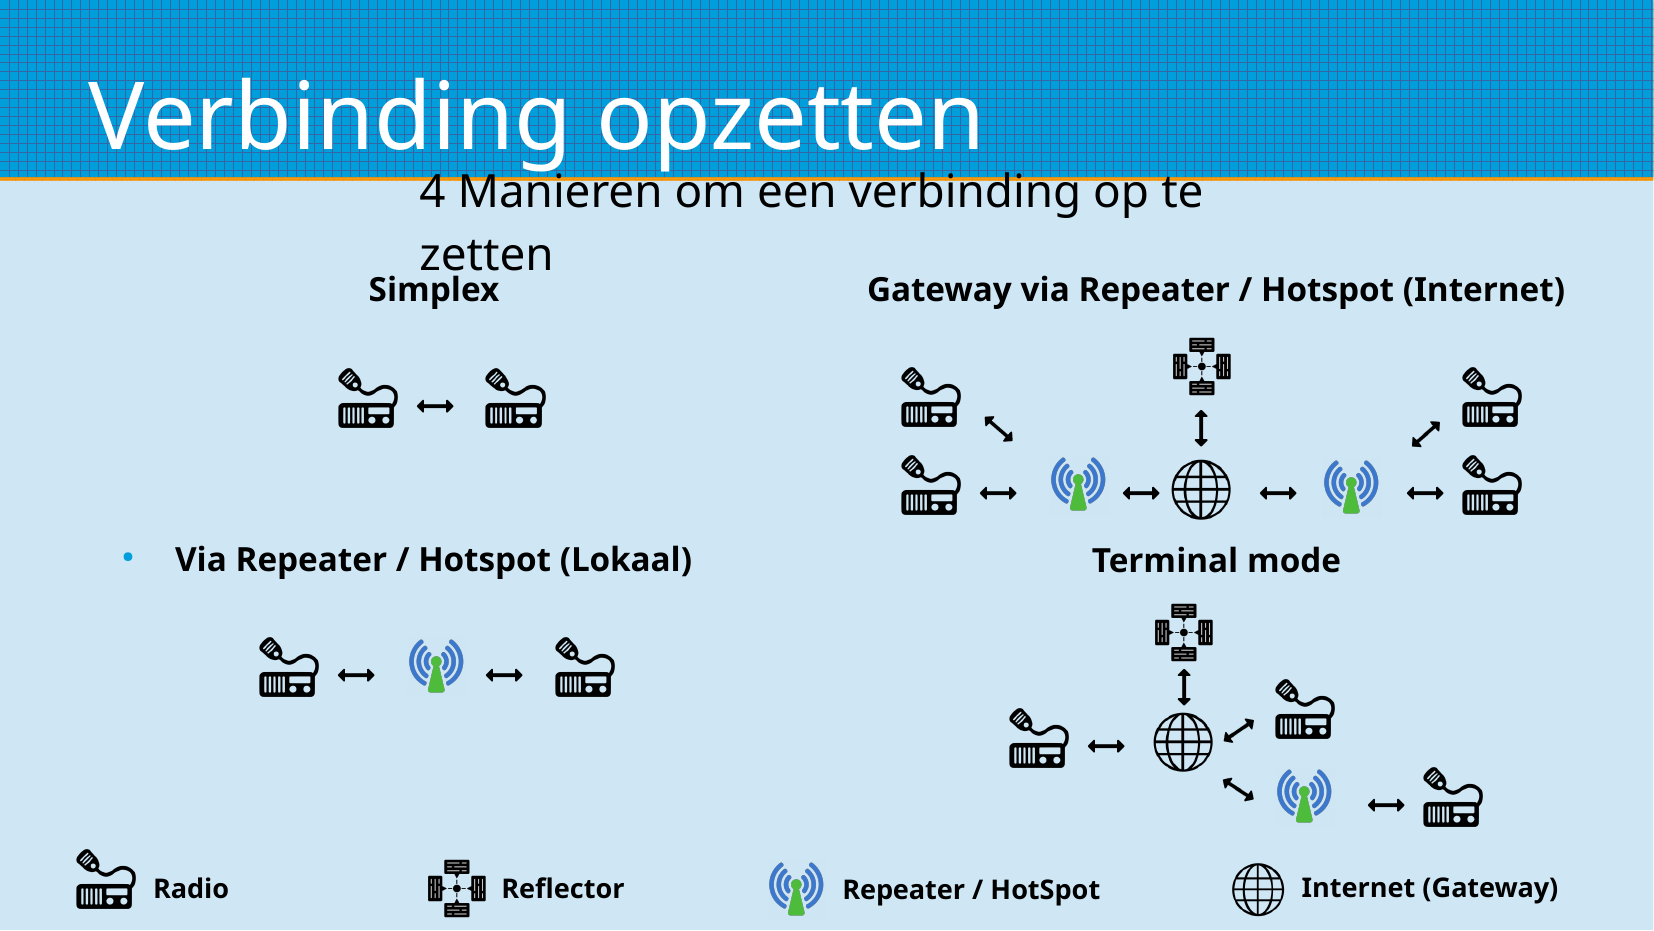

# Verbinding opzetten
4 Manieren om een verbinding op te zetten
Simplex
Via Repeater / Hotspot (Lokaal)
Gateway via Repeater / Hotspot (Internet)
Terminal mode
Internet (Gateway)
Radio
Reflector
Repeater / HotSpot